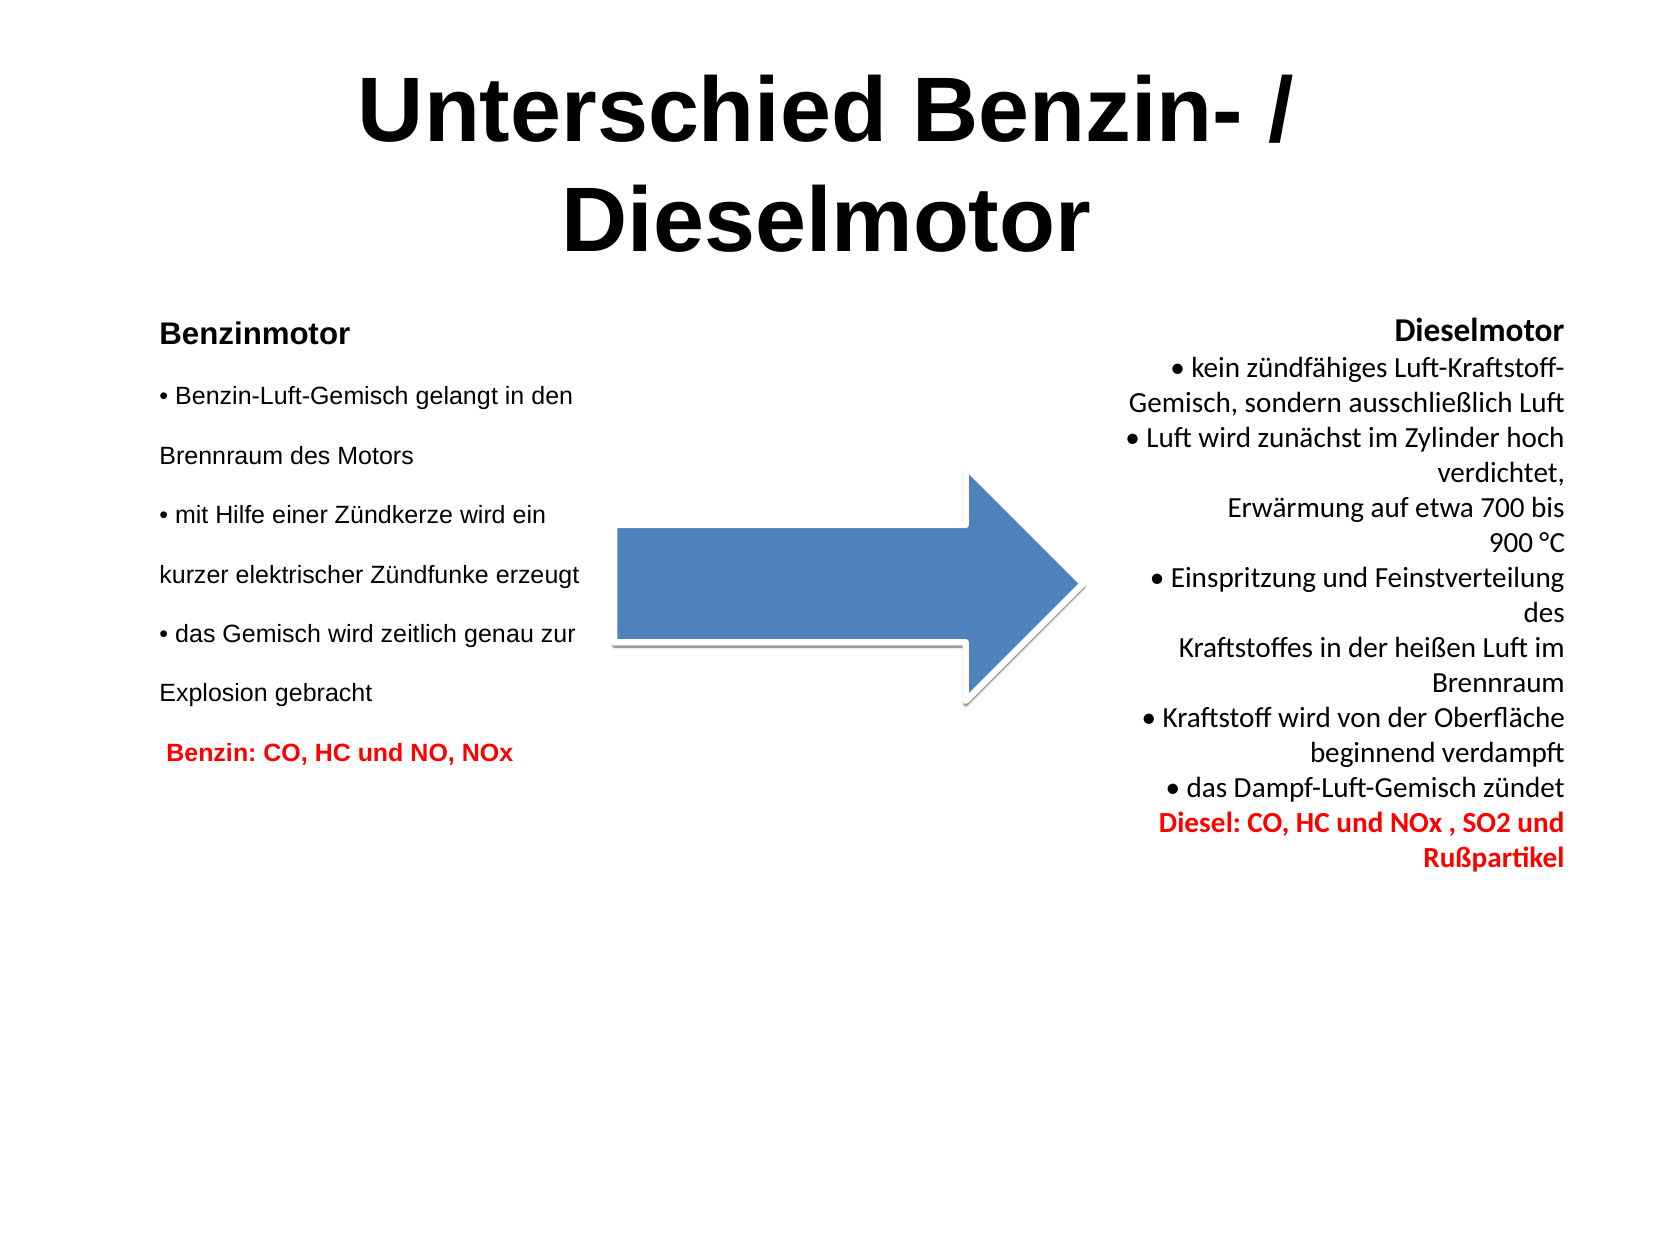

# Unterschied Benzin- / Dieselmotor
Dieselmotor
• kein zündfähiges Luft-Kraftstoff-
Gemisch, sondern ausschließlich Luft
• Luft wird zunächst im Zylinder hoch
verdichtet,
Erwärmung auf etwa 700 bis
900 °C
• Einspritzung und Feinstverteilung des
Kraftstoffes in der heißen Luft im
Brennraum
• Kraftstoff wird von der Oberfläche
beginnend verdampft
• das Dampf-Luft-Gemisch zündet
 Diesel: CO, HC und NOx , SO2 und
Rußpartikel
Benzinmotor
• Benzin-Luft-Gemisch gelangt in den
Brennraum des Motors
• mit Hilfe einer Zündkerze wird ein
kurzer elektrischer Zündfunke erzeugt
• das Gemisch wird zeitlich genau zur
Explosion gebracht
 Benzin: CO, HC und NO, NOx